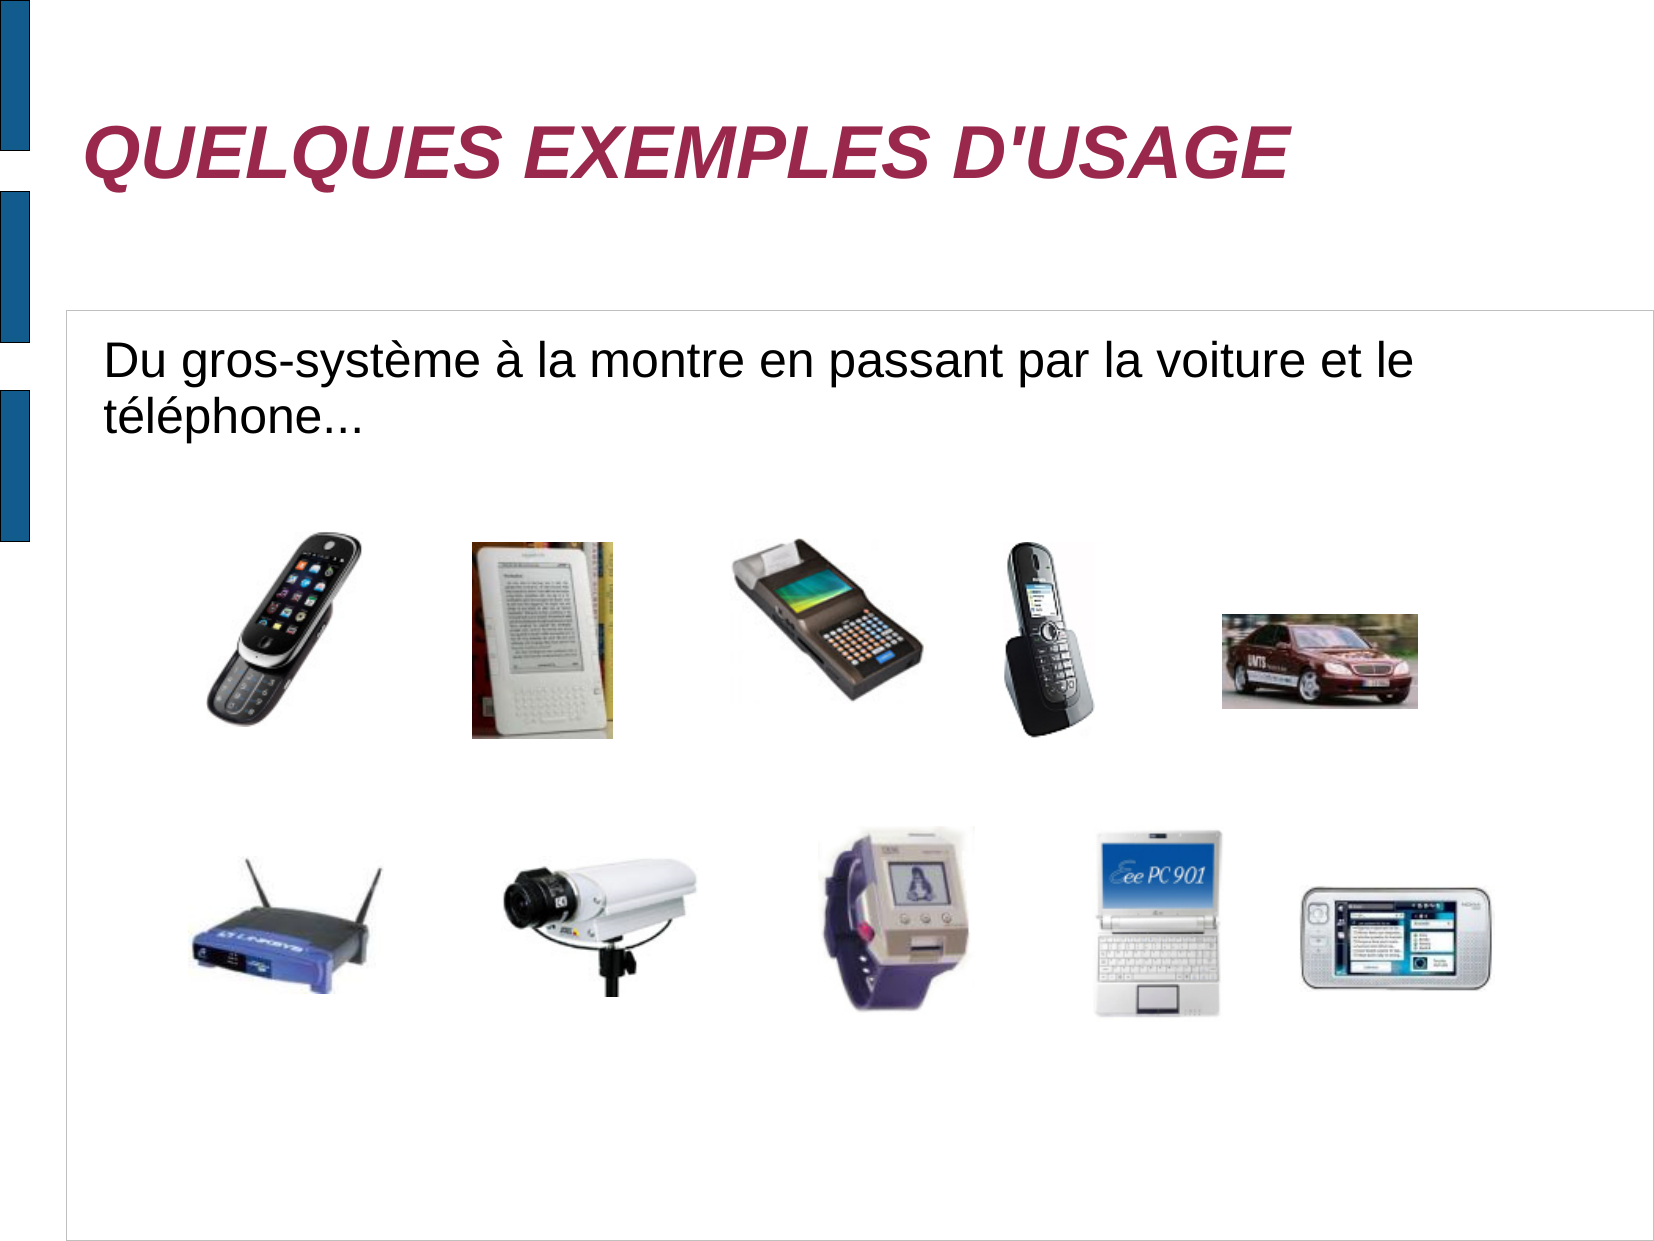

# QUELQUES EXEMPLES D'USAGE
Du gros-système à la montre en passant par la voiture et le téléphone...